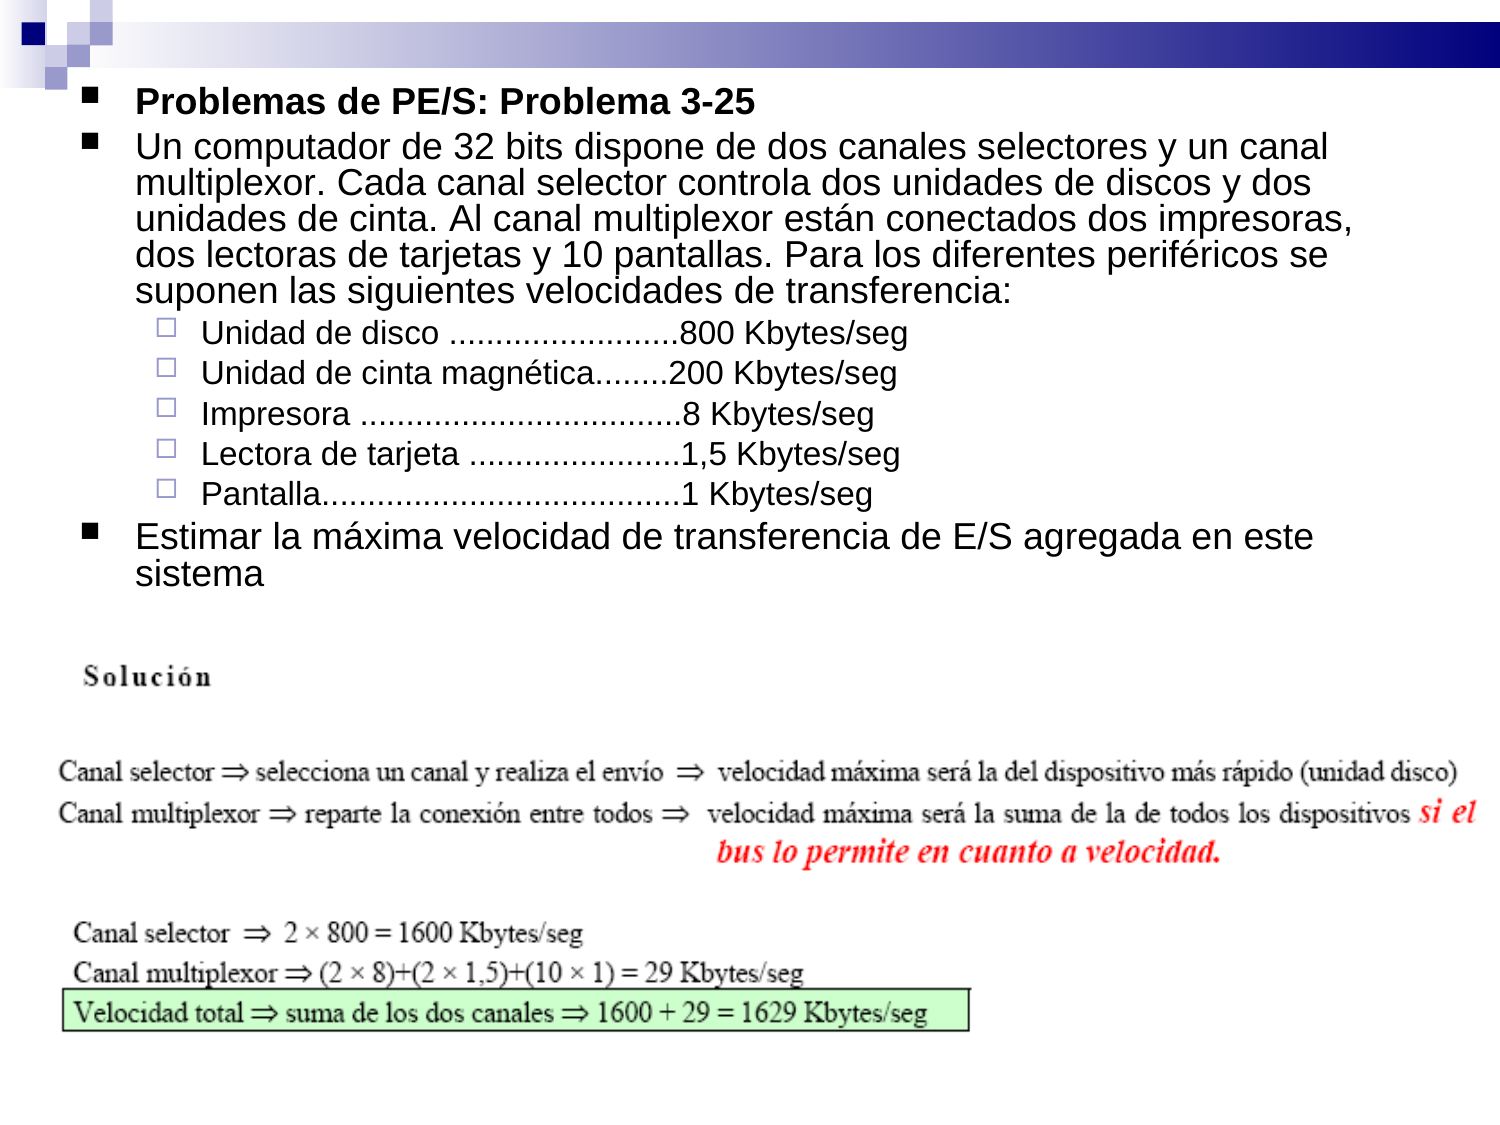

# Problemas de PE/S: Problema 3-25
Un computador de 32 bits dispone de dos canales selectores y un canal multiplexor. Cada canal selector controla dos unidades de discos y dos unidades de cinta. Al canal multiplexor están conectados dos impresoras, dos lectoras de tarjetas y 10 pantallas. Para los diferentes periféricos se suponen las siguientes velocidades de transferencia:
Unidad de disco .........................800 Kbytes/seg
Unidad de cinta magnética........200 Kbytes/seg
Impresora ...................................8 Kbytes/seg
Lectora de tarjeta .......................1,5 Kbytes/seg
Pantalla.......................................1 Kbytes/seg
Estimar la máxima velocidad de transferencia de E/S agregada en este sistema